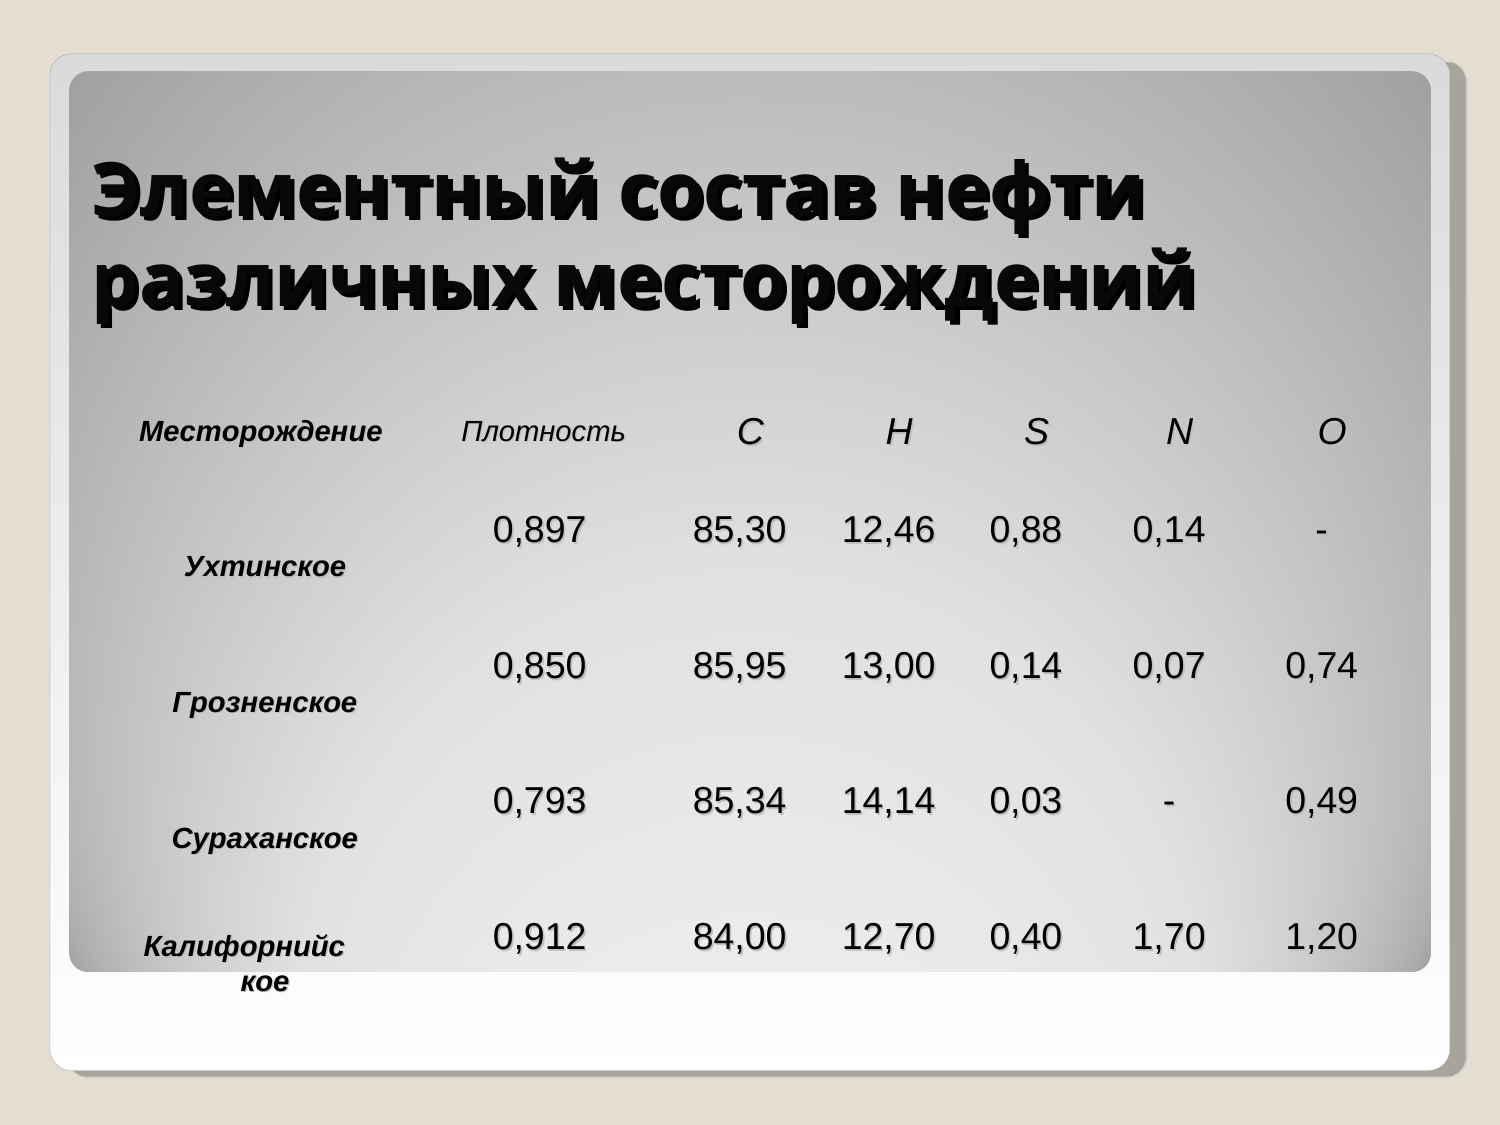

# Элементный состав нефти различных месторождений
| Месторождение | Плотность | С | Н | S | N | O | |
| --- | --- | --- | --- | --- | --- | --- | --- |
| Ухтинское | 0,897 | 85,30 | 12,46 | 0,88 | 0,14 | - | |
| Грозненское | 0,850 | 85,95 | 13,00 | 0,14 | 0,07 | 0,74 | |
| Сураханское | 0,793 | 85,34 | 14,14 | 0,03 | - | 0,49 | |
| Калифорнийс кое | 0,912 | 84,00 | 12,70 | 0,40 | 1,70 | 1,20 | |